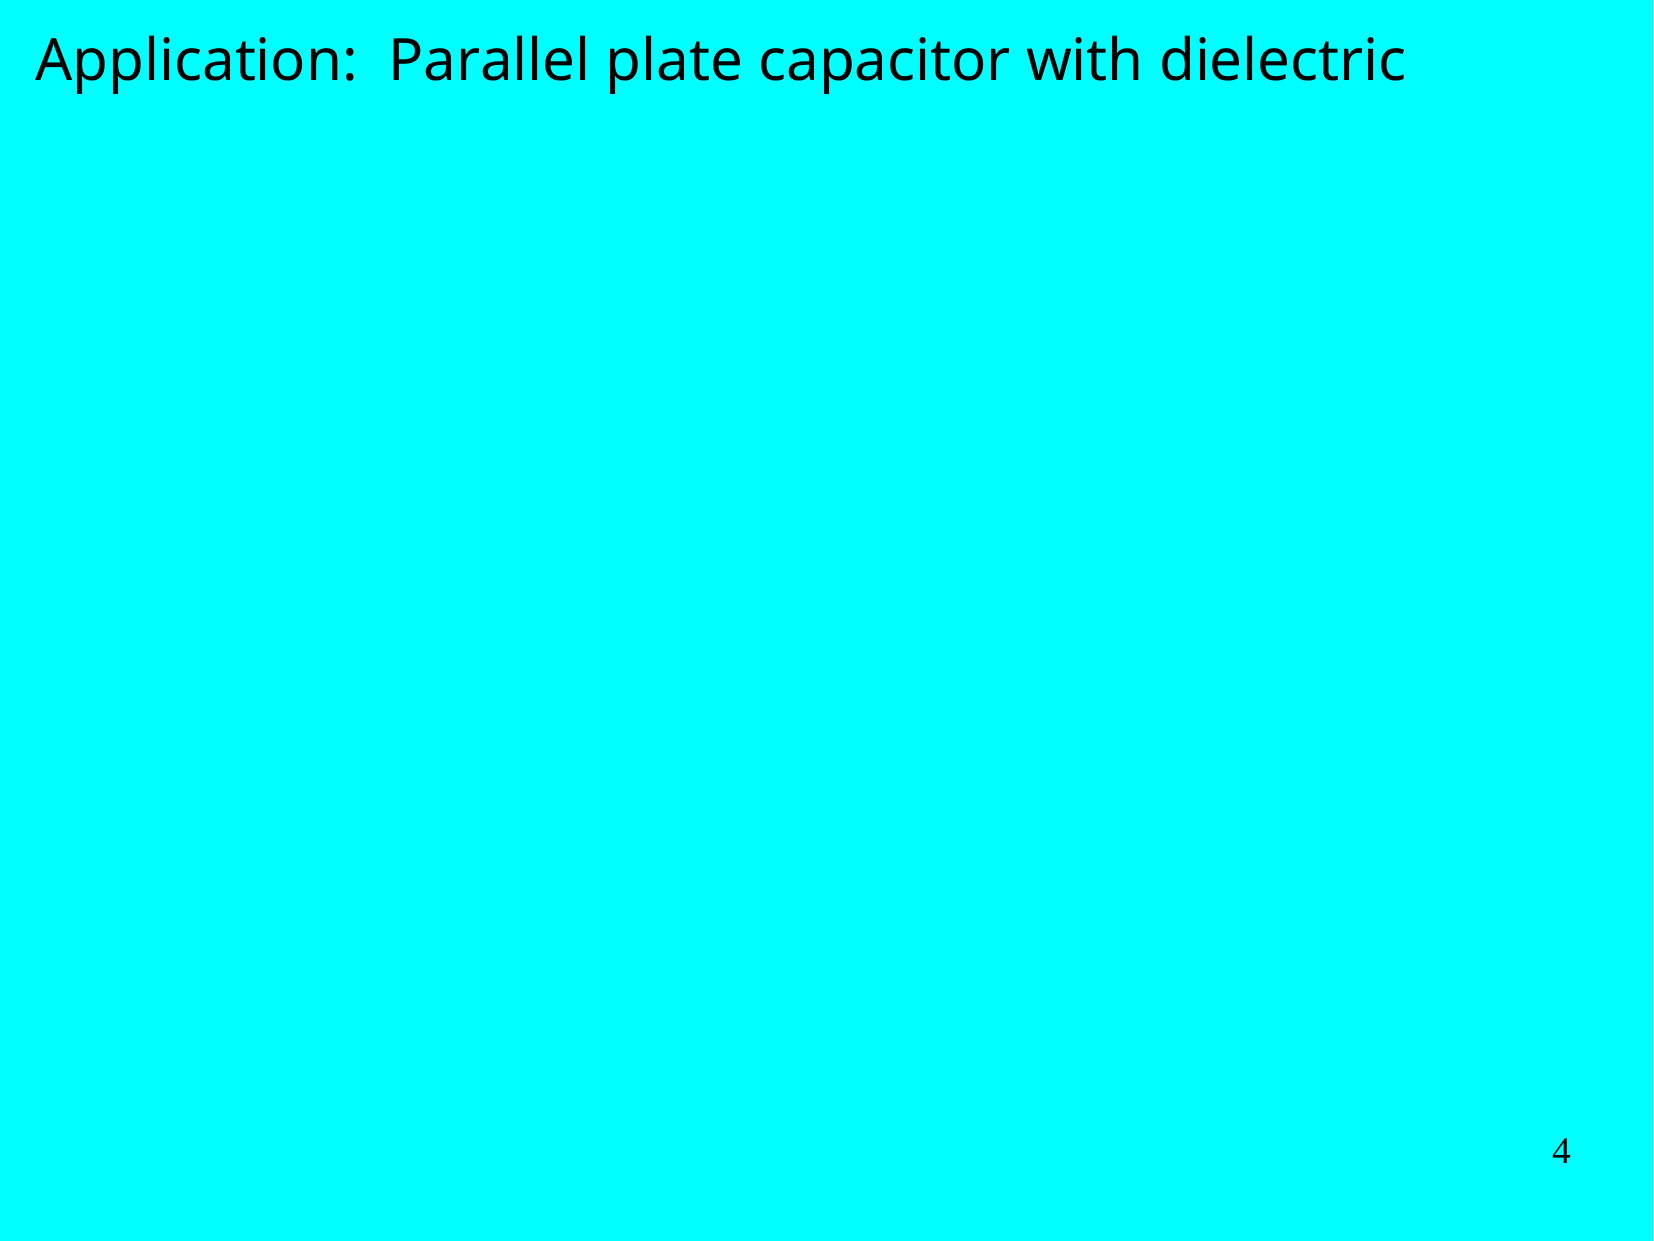

Application: Parallel plate capacitor with dielectric
4